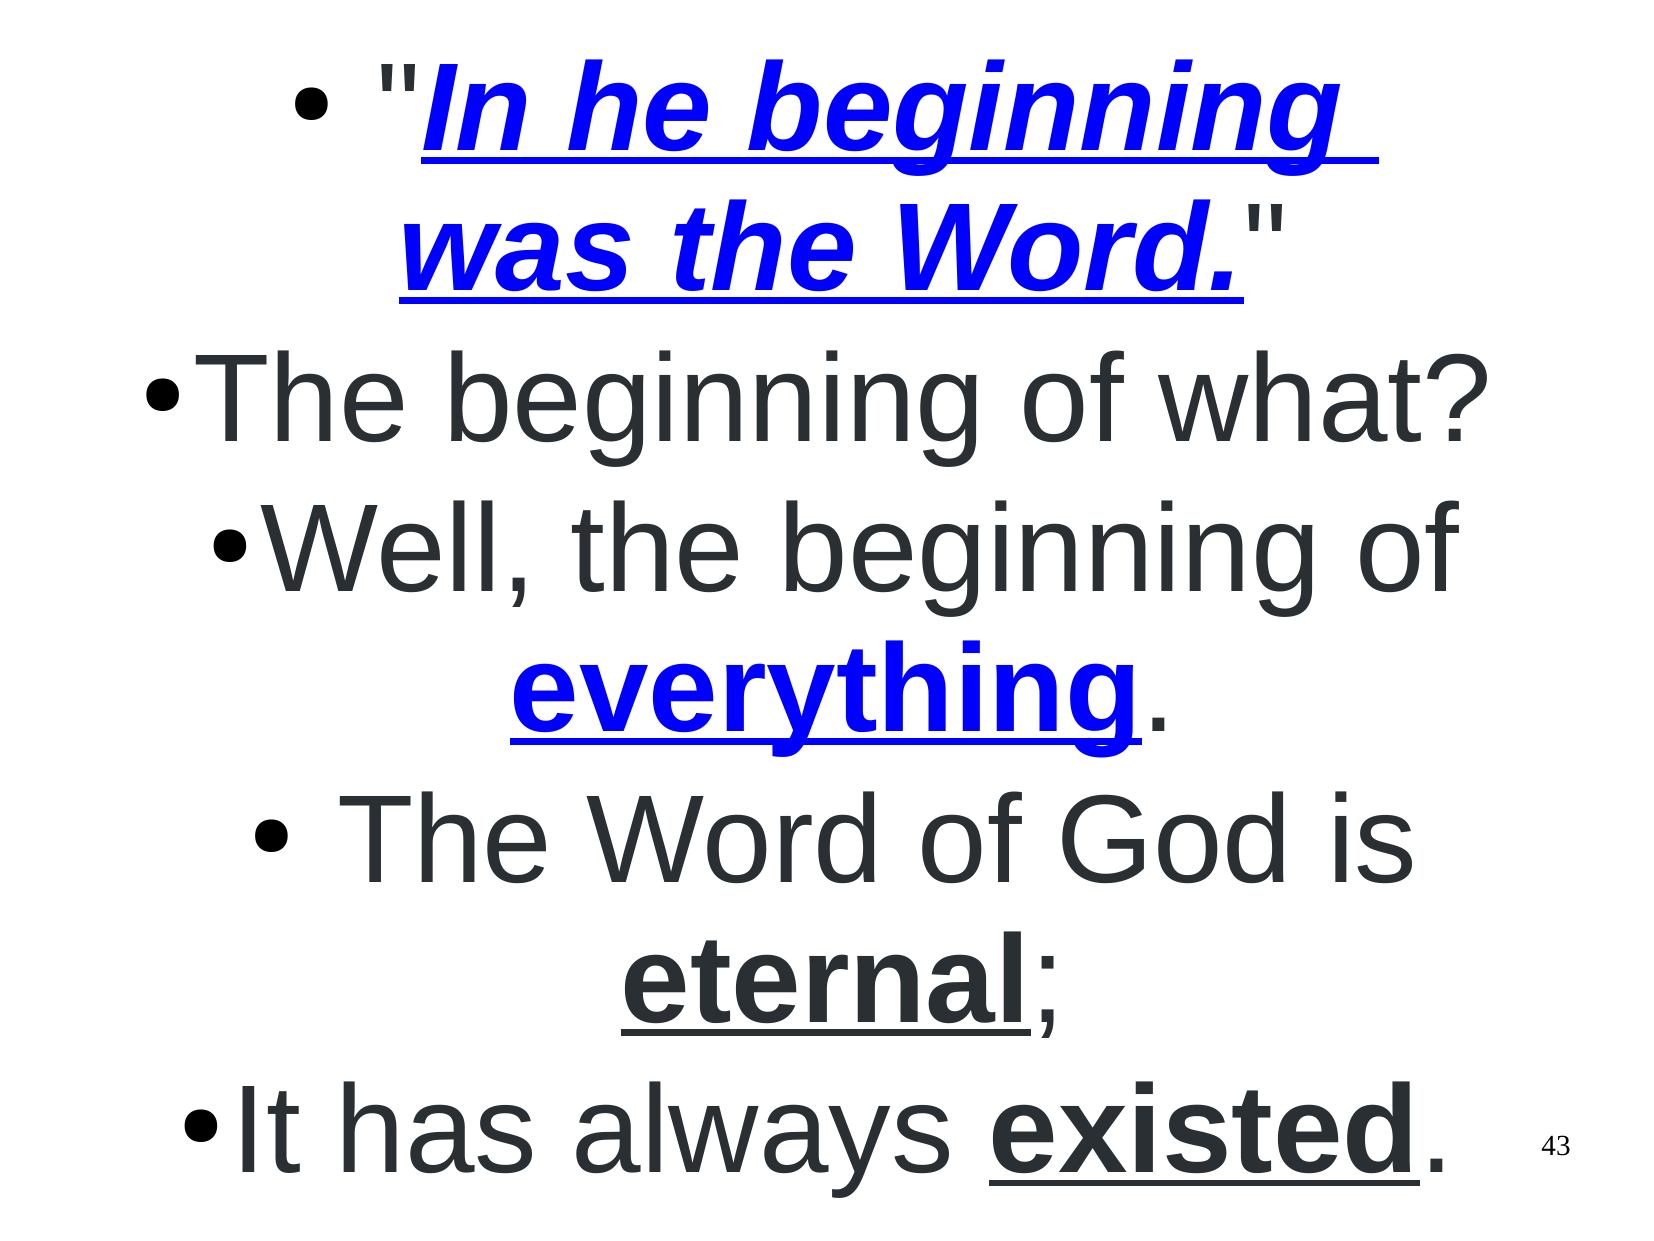

# "In he beginning was the Word."
The beginning of what?
Well, the beginning of everything.
 The Word of God is eternal;
It has always existed.
43